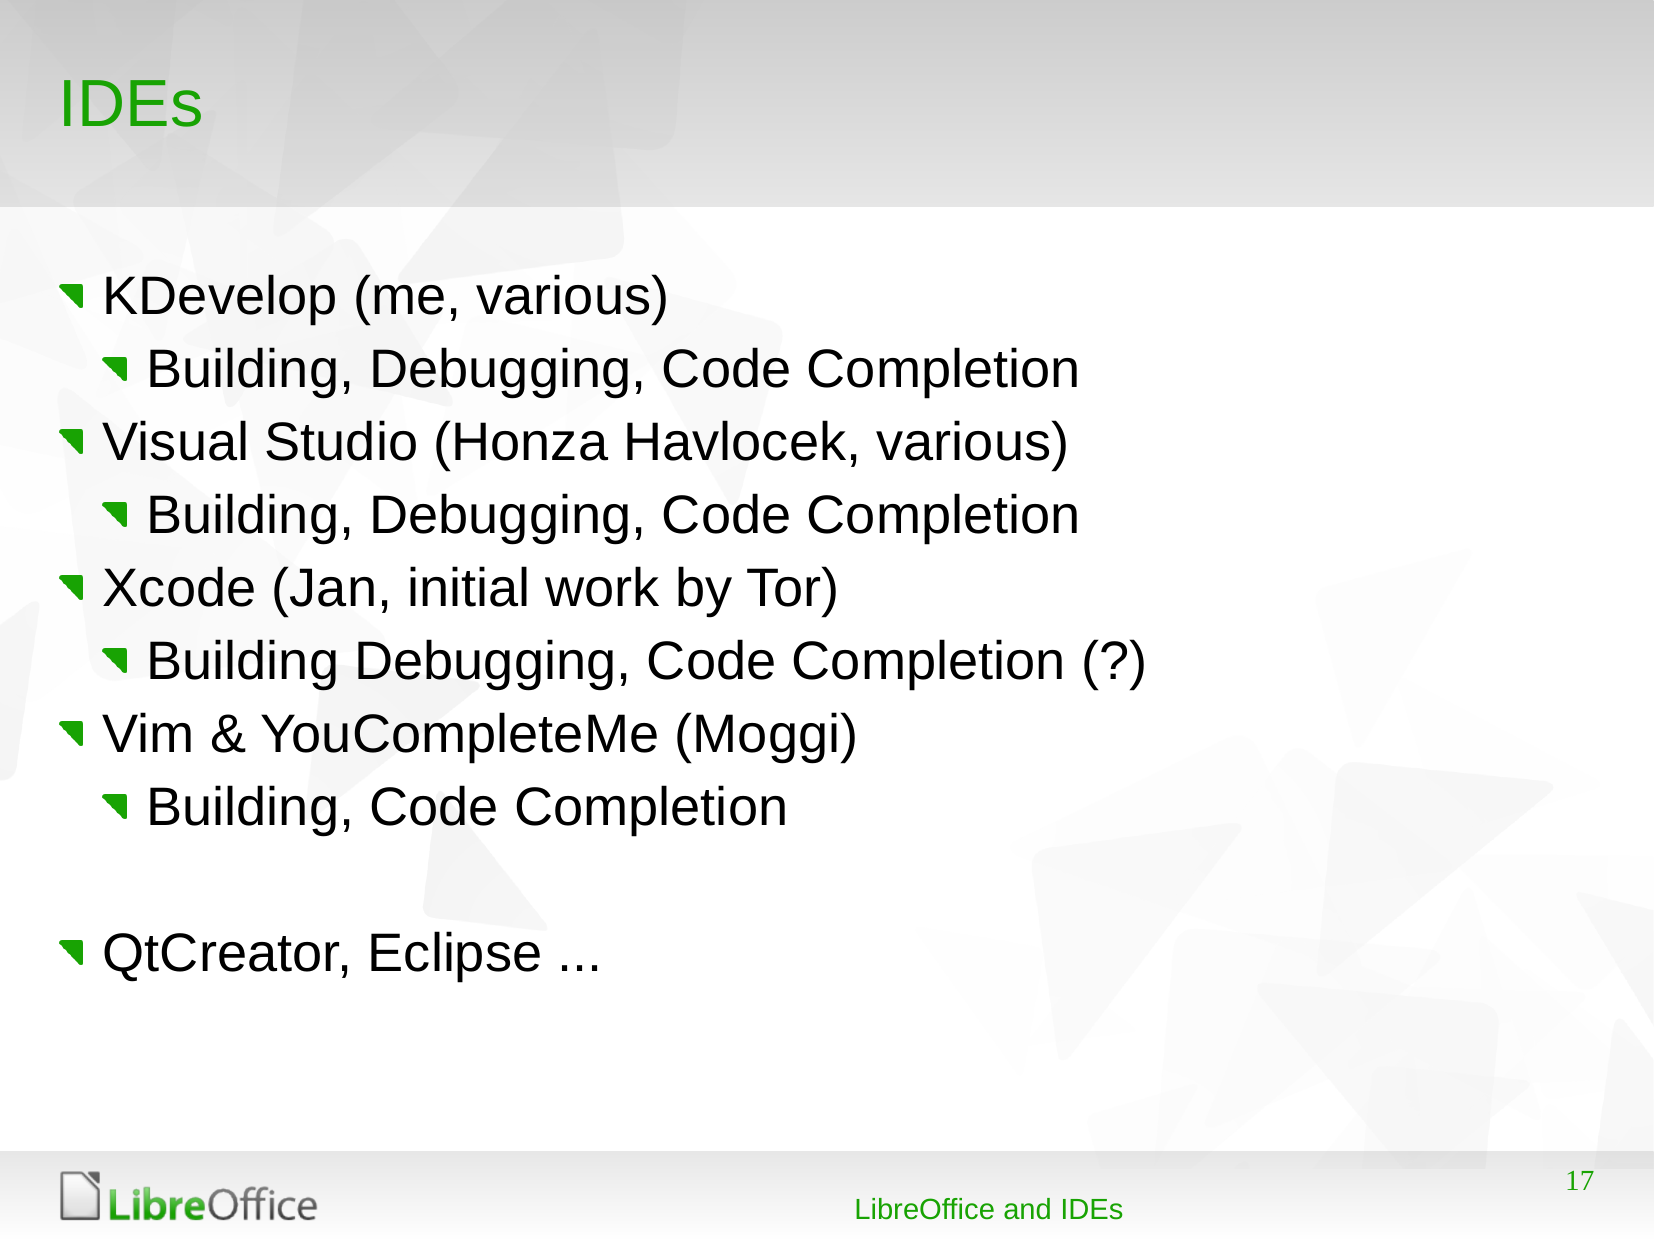

# IDEs
KDevelop (me, various)
Building, Debugging, Code Completion
Visual Studio (Honza Havlocek, various)
Building, Debugging, Code Completion
Xcode (Jan, initial work by Tor)
Building Debugging, Code Completion (?)
Vim & YouCompleteMe (Moggi)
Building, Code Completion
QtCreator, Eclipse ...
17